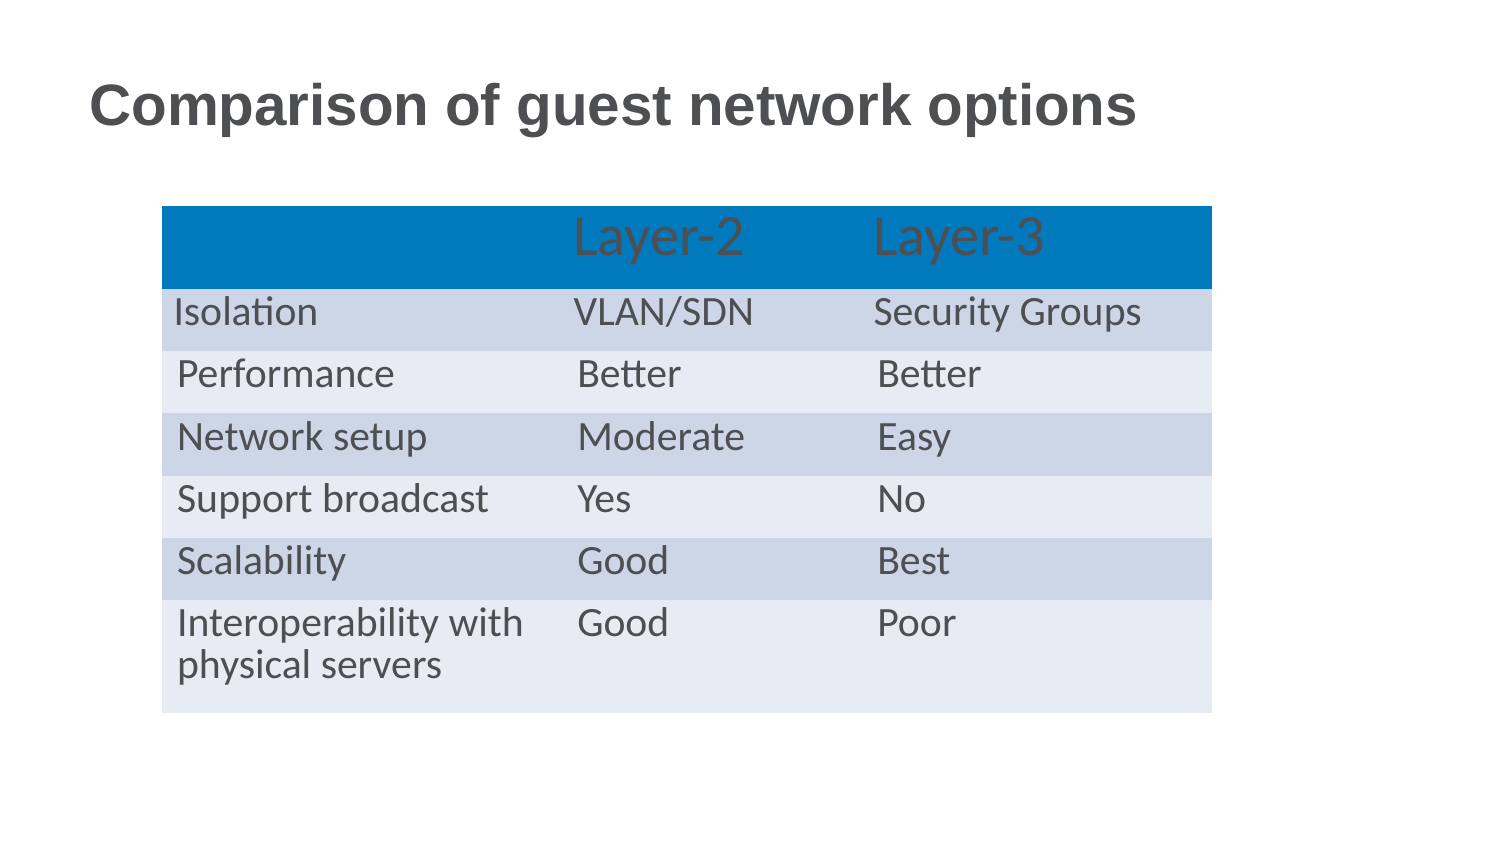

# Comparison of guest network options
| | Layer-2 | Layer-3 |
| --- | --- | --- |
| Isolation | VLAN/SDN | Security Groups |
| Performance | Better | Better |
| Network setup | Moderate | Easy |
| Support broadcast | Yes | No |
| Scalability | Good | Best |
| Interoperability with physical servers | Good | Poor |